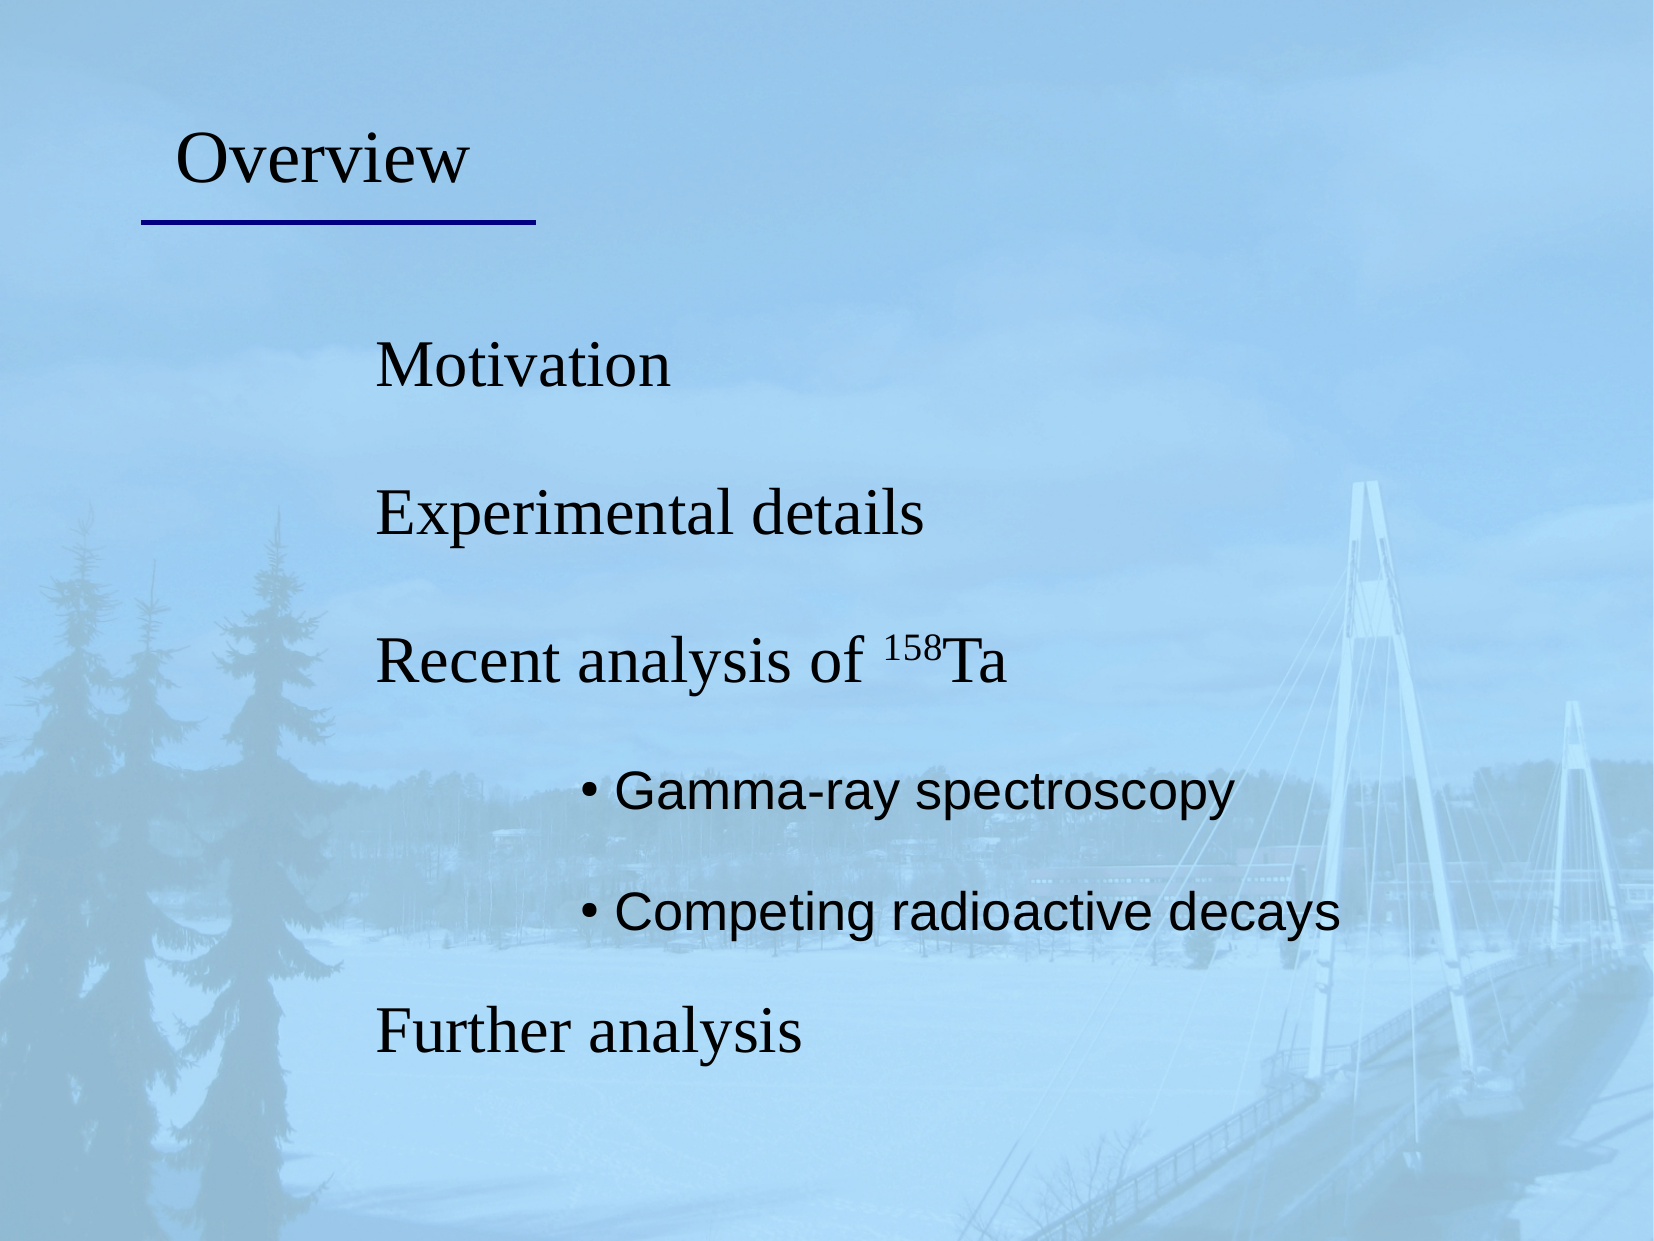

Overview
Motivation
Experimental details
Recent analysis of 1 5 8Ta
Further analysis
 Gamma-ray spectroscopy
 Competing radioactive decays